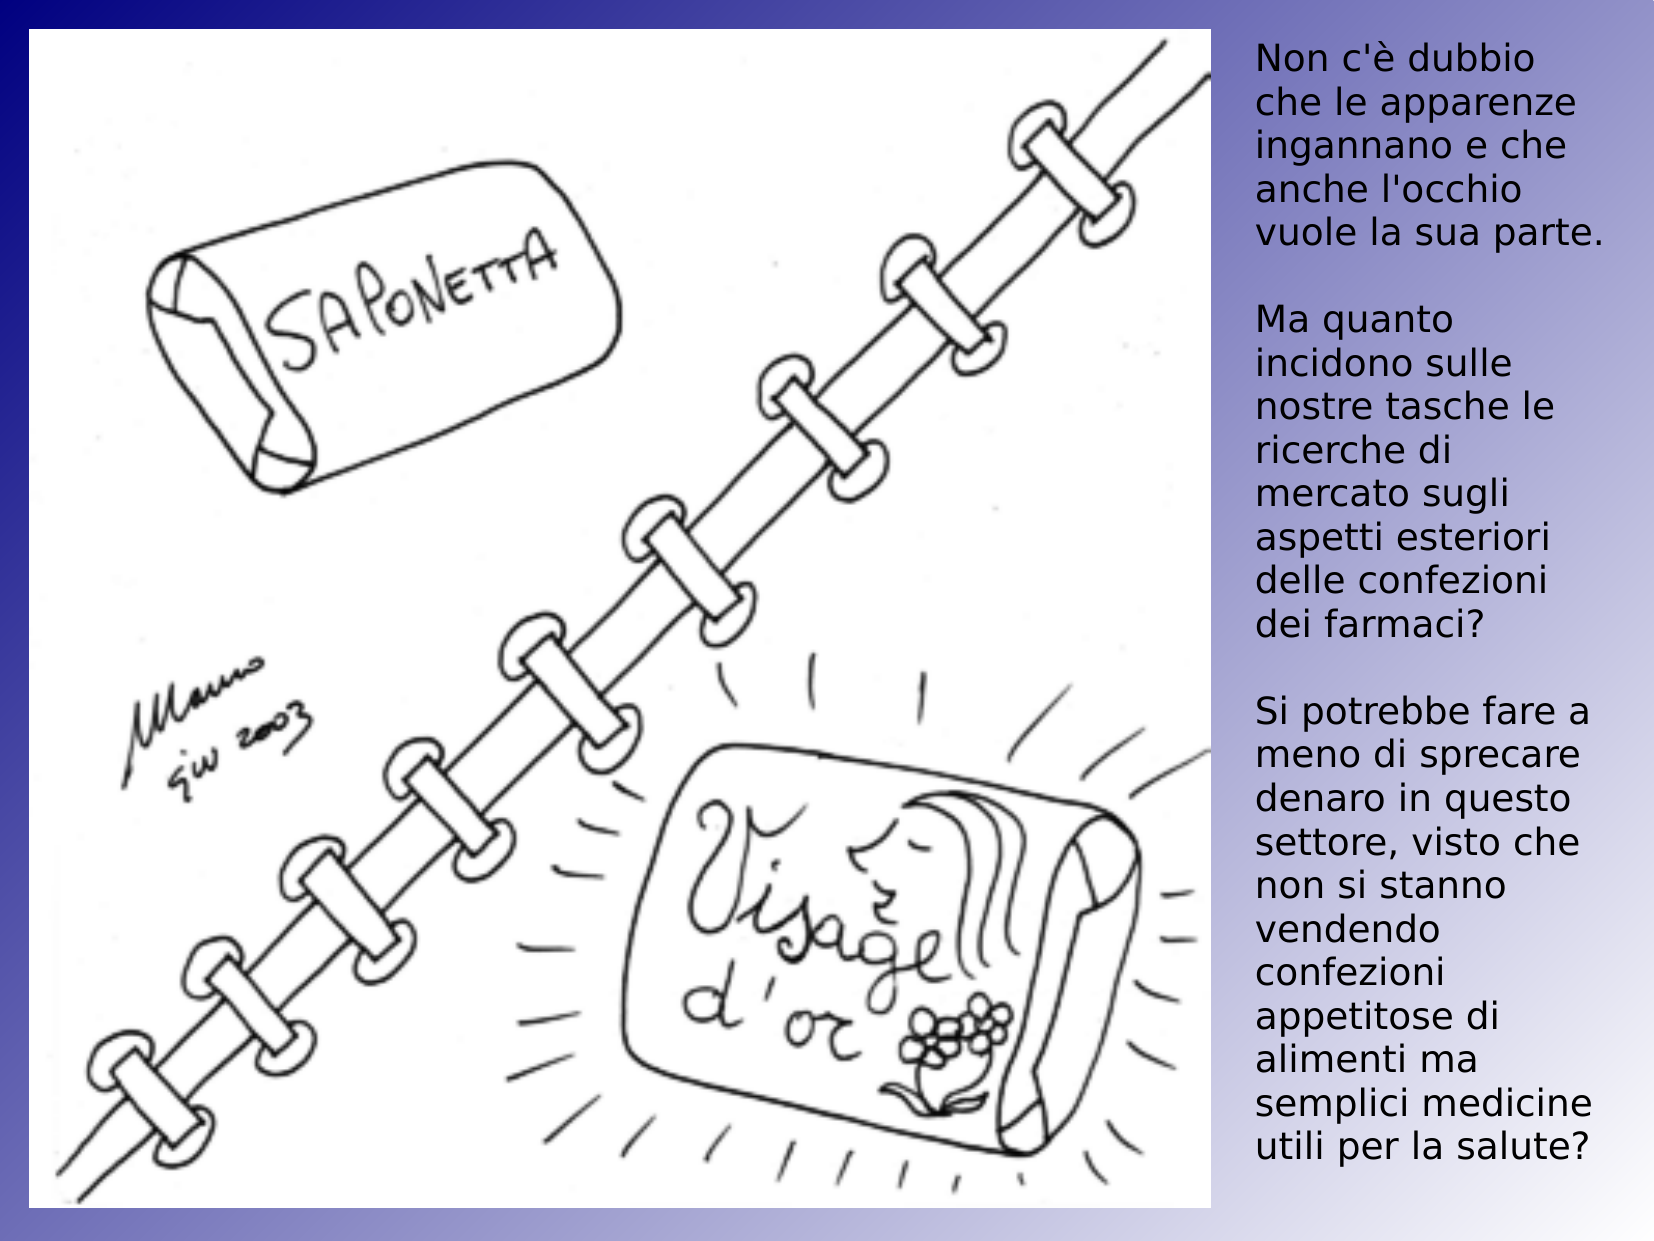

Non c'è dubbio che le apparenze ingannano e che anche l'occhio vuole la sua parte.
Ma quanto incidono sulle nostre tasche le ricerche di mercato sugli aspetti esteriori delle confezioni dei farmaci?
Si potrebbe fare a meno di sprecare denaro in questo settore, visto che non si stanno vendendo confezioni appetitose di alimenti ma semplici medicine utili per la salute?